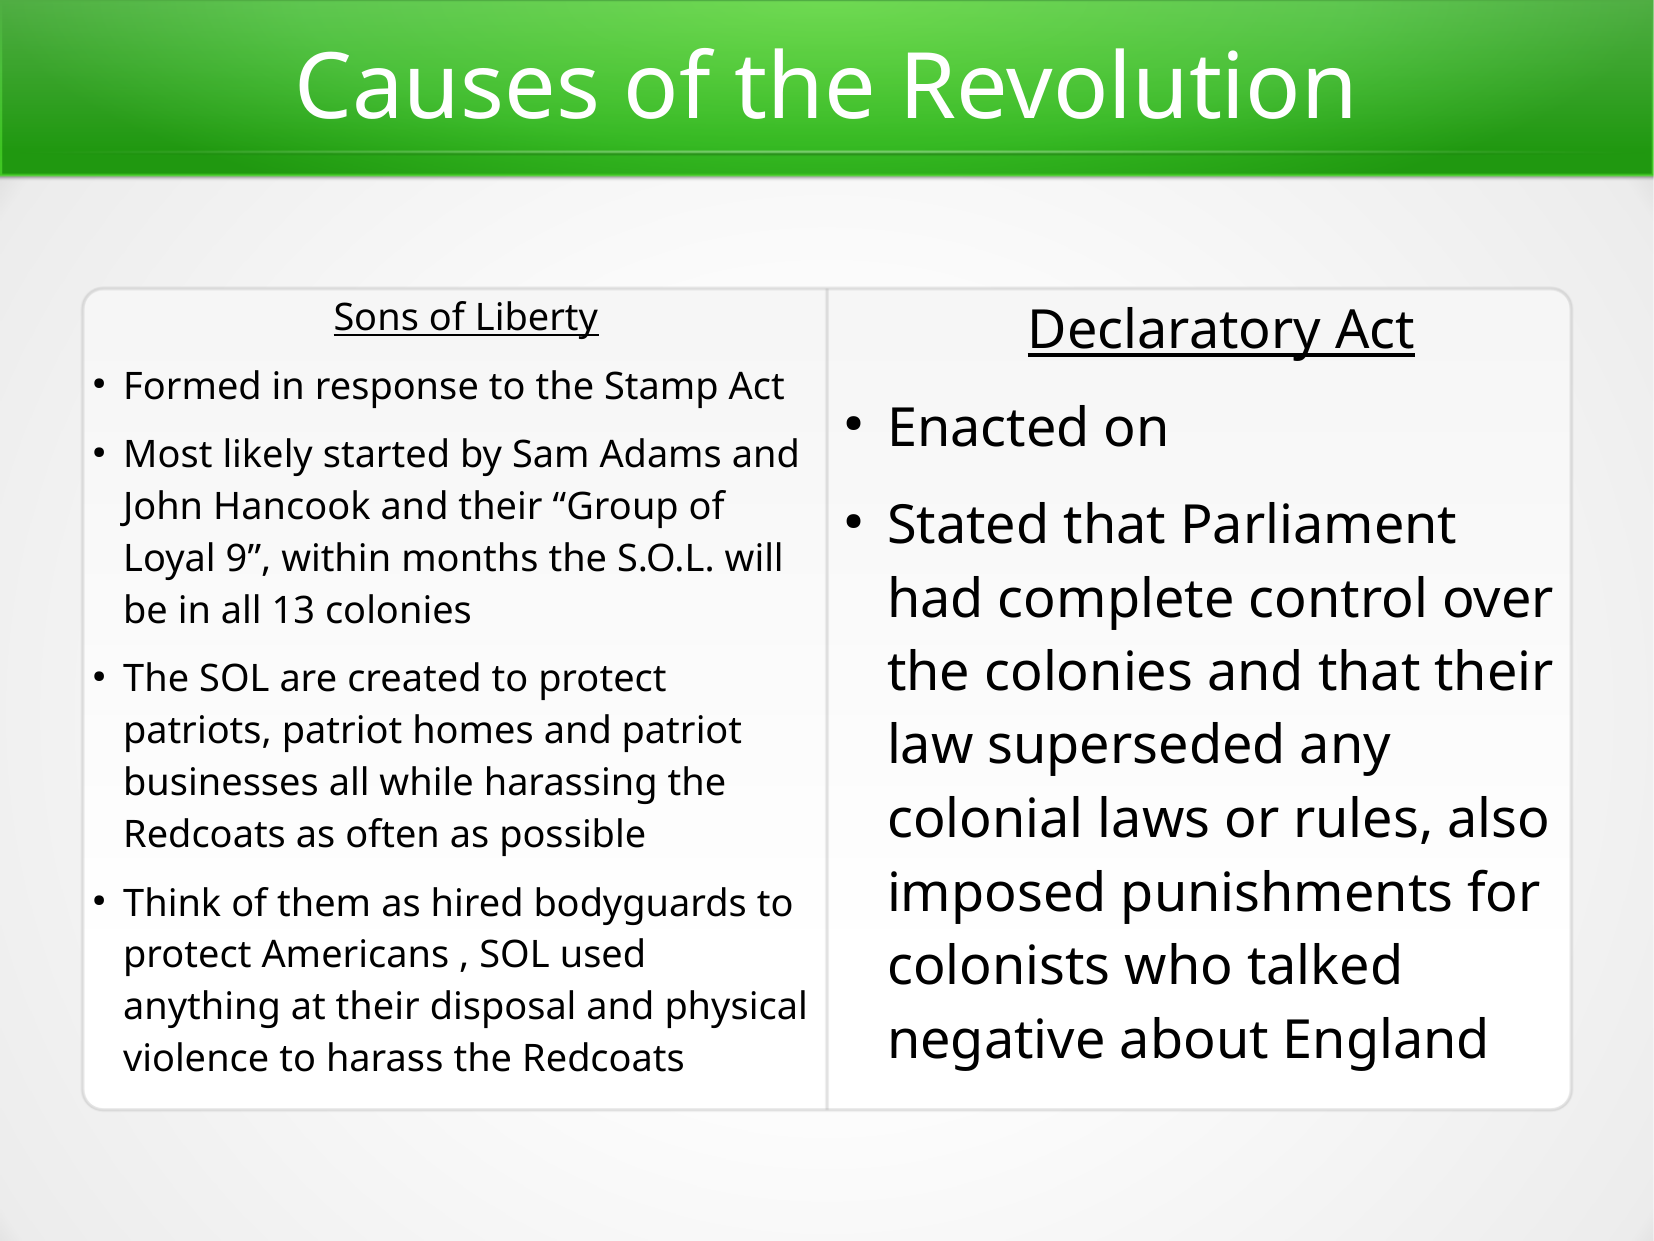

# Causes of the Revolution
Sons of Liberty
Formed in response to the Stamp Act
Most likely started by Sam Adams and John Hancook and their “Group of Loyal 9”, within months the S.O.L. will be in all 13 colonies
The SOL are created to protect patriots, patriot homes and patriot businesses all while harassing the Redcoats as often as possible
Think of them as hired bodyguards to protect Americans , SOL used anything at their disposal and physical violence to harass the Redcoats
Declaratory Act
Enacted on
Stated that Parliament had complete control over the colonies and that their law superseded any colonial laws or rules, also imposed punishments for colonists who talked negative about England